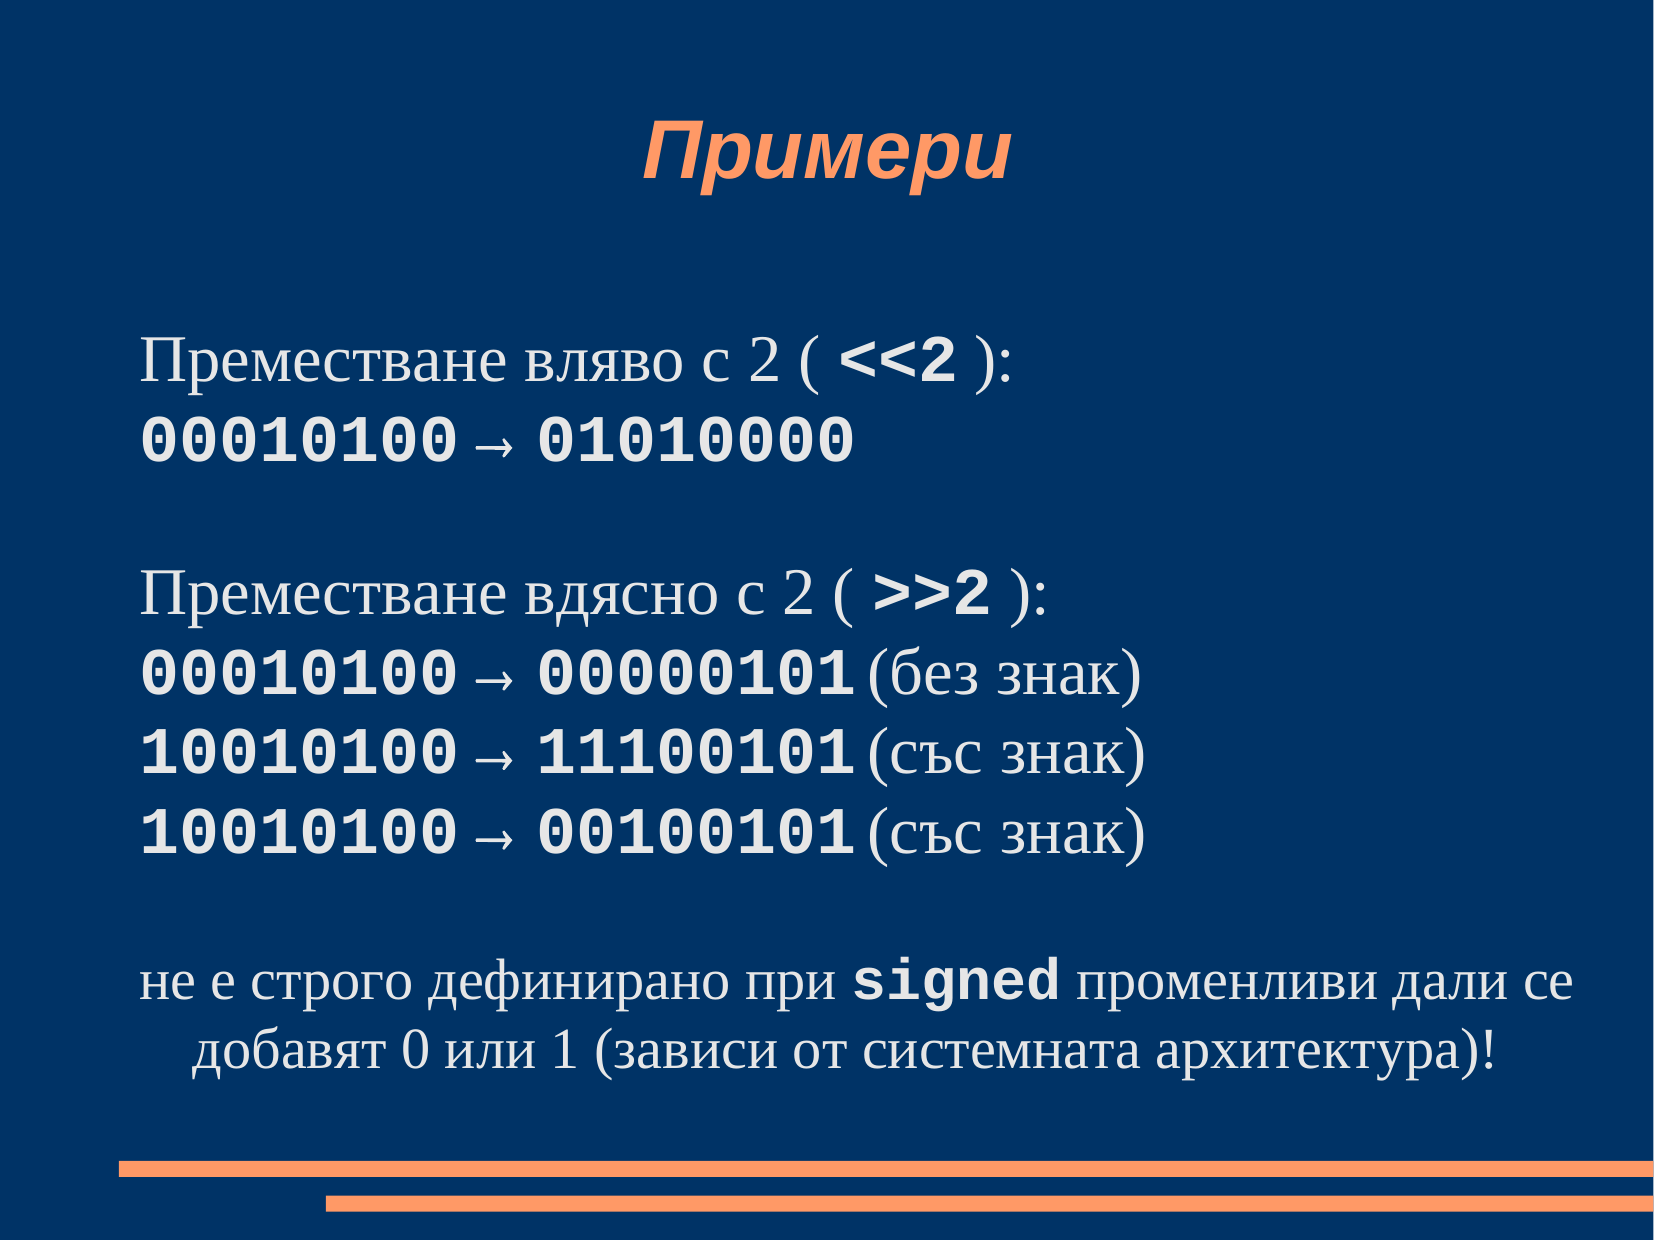

# Примери
Преместване вляво с 2 ( <<2 ):
00010100  01010000
Преместване вдясно с 2 ( >>2 ):
00010100  00000101	(без знак)
10010100  11100101	(със знак)
10010100  00100101	(със знак)
не е строго дефинирано при signed променливи дали се добавят 0 или 1 (зависи от системната архитектура)!